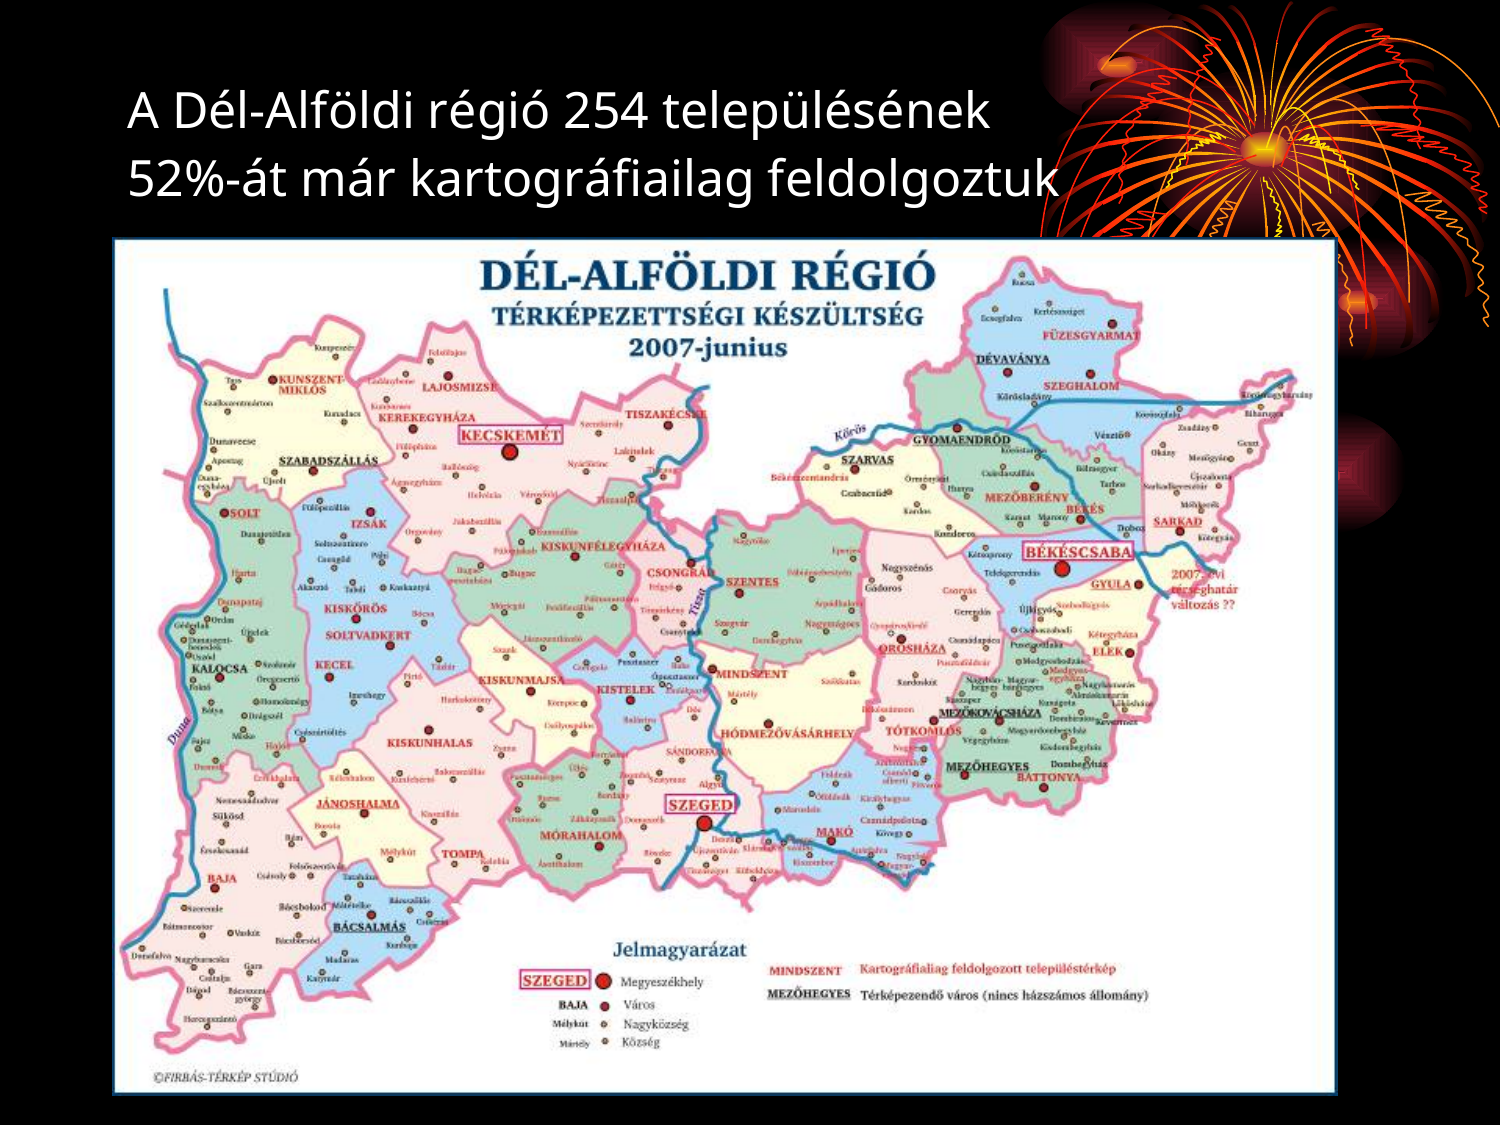

# A Dél-Alföldi régió 254 településének 52%-át már kartográfiailag feldolgoztuk